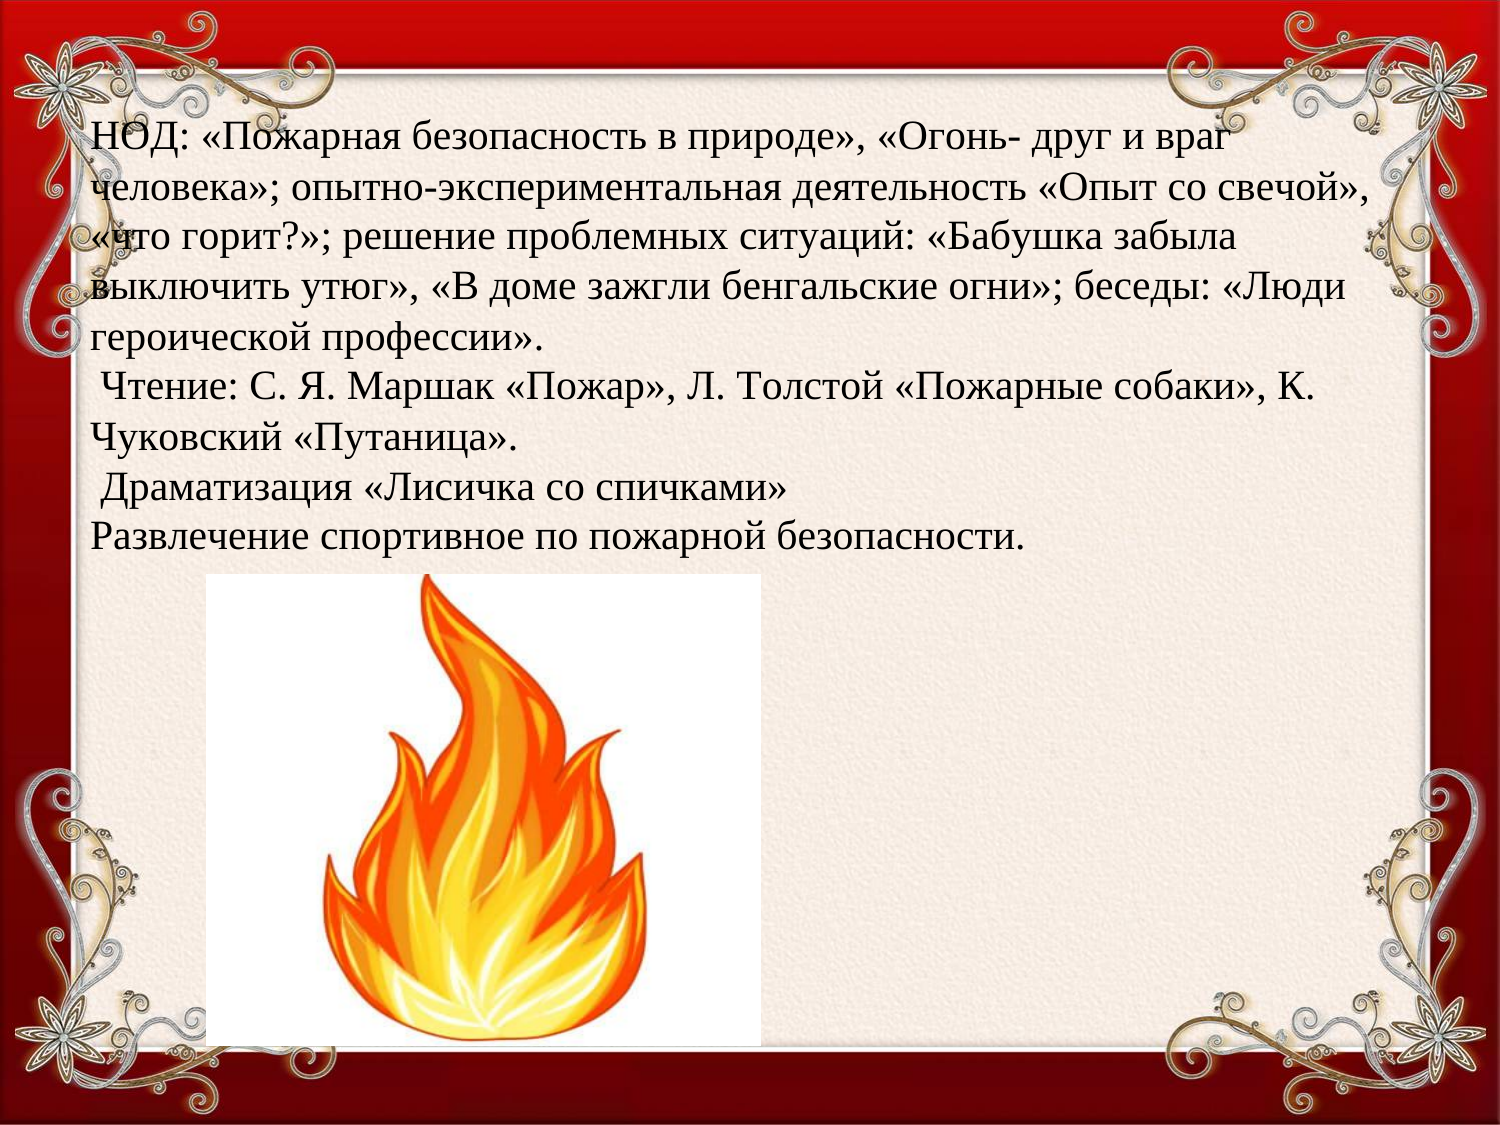

# НОД: «Пожарная безопасность в природе», «Огонь- друг и враг человека»; опытно-экспериментальная деятельность «Опыт со свечой», «что горит?»; решение проблемных ситуаций: «Бабушка забыла выключить утюг», «В доме зажгли бенгальские огни»; беседы: «Люди героической профессии». Чтение: С. Я. Маршак «Пожар», Л. Толстой «Пожарные собаки», К. Чуковский «Путаница». Драматизация «Лисичка со спичками» Развлечение спортивное по пожарной безопасности.